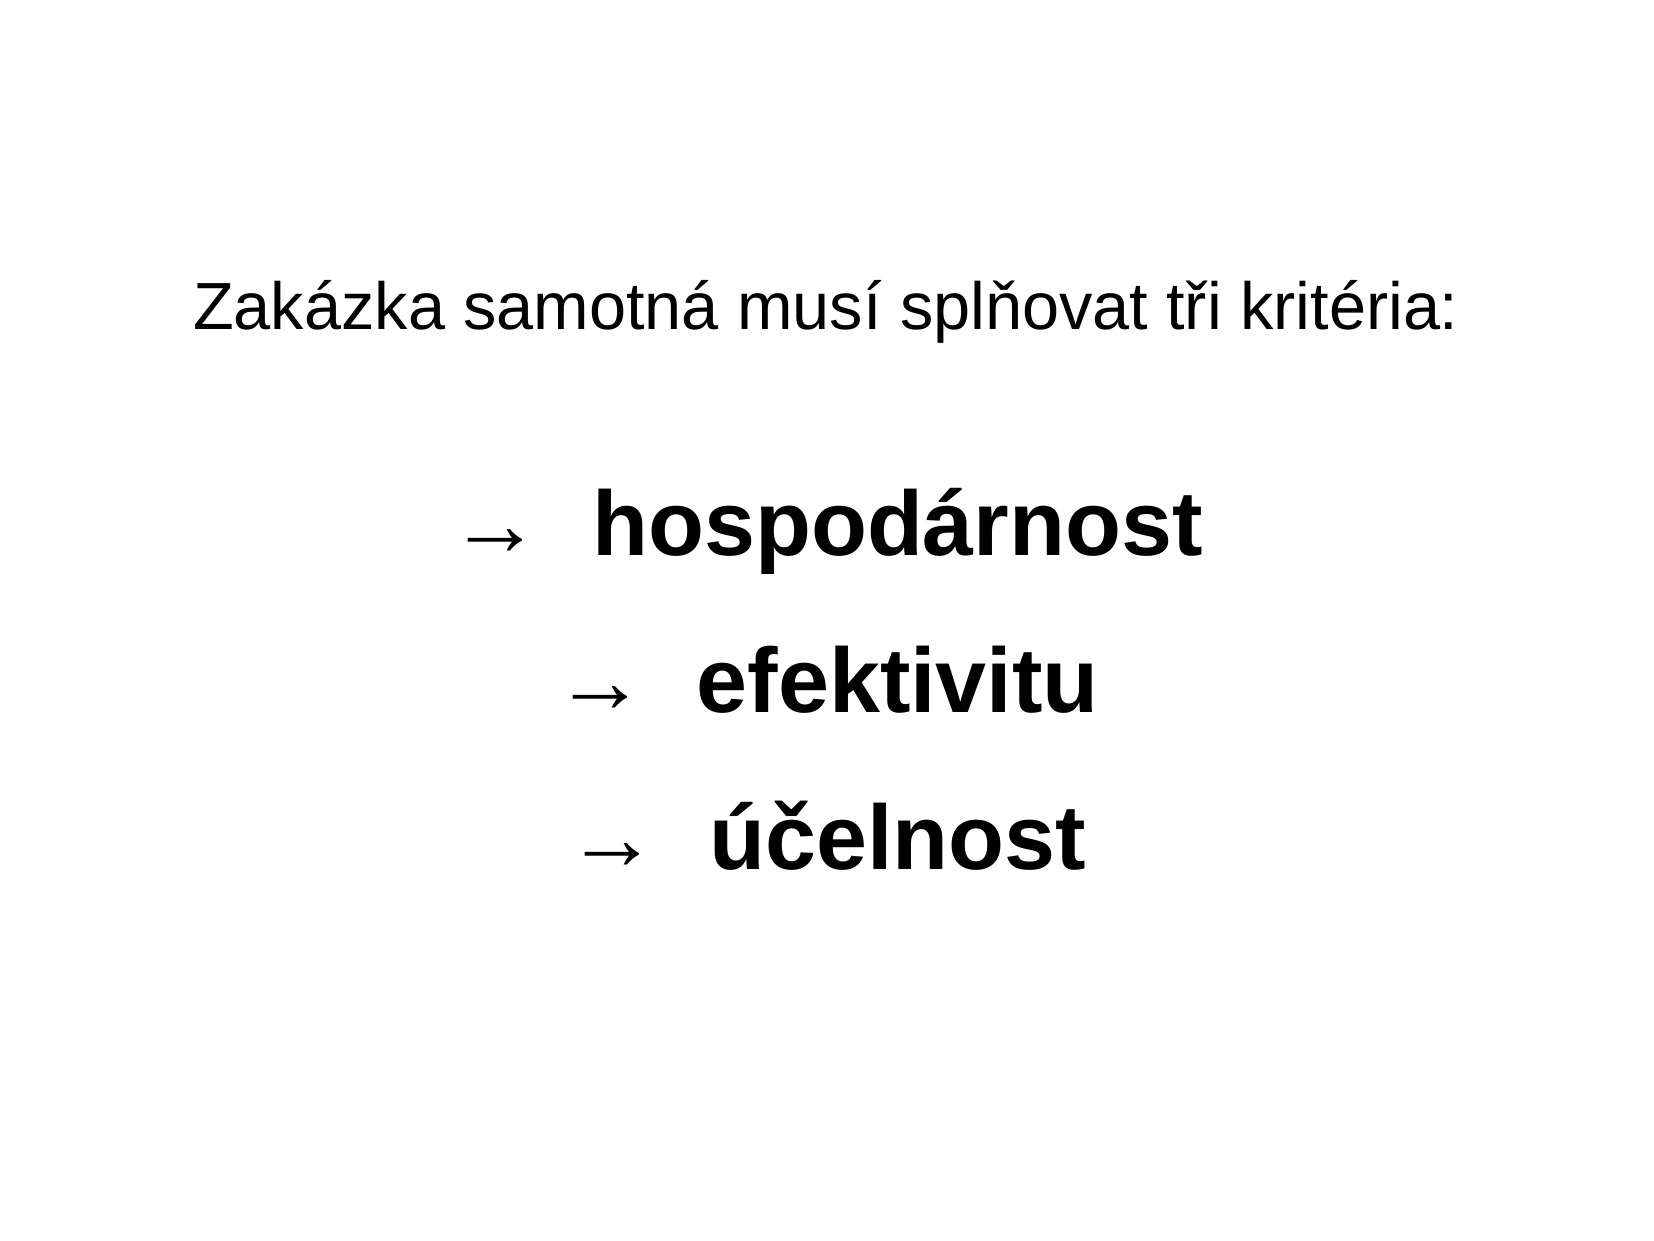

# Zakázka samotná musí splňovat tři kritéria:
→ hospodárnost
→ efektivitu
→ účelnost